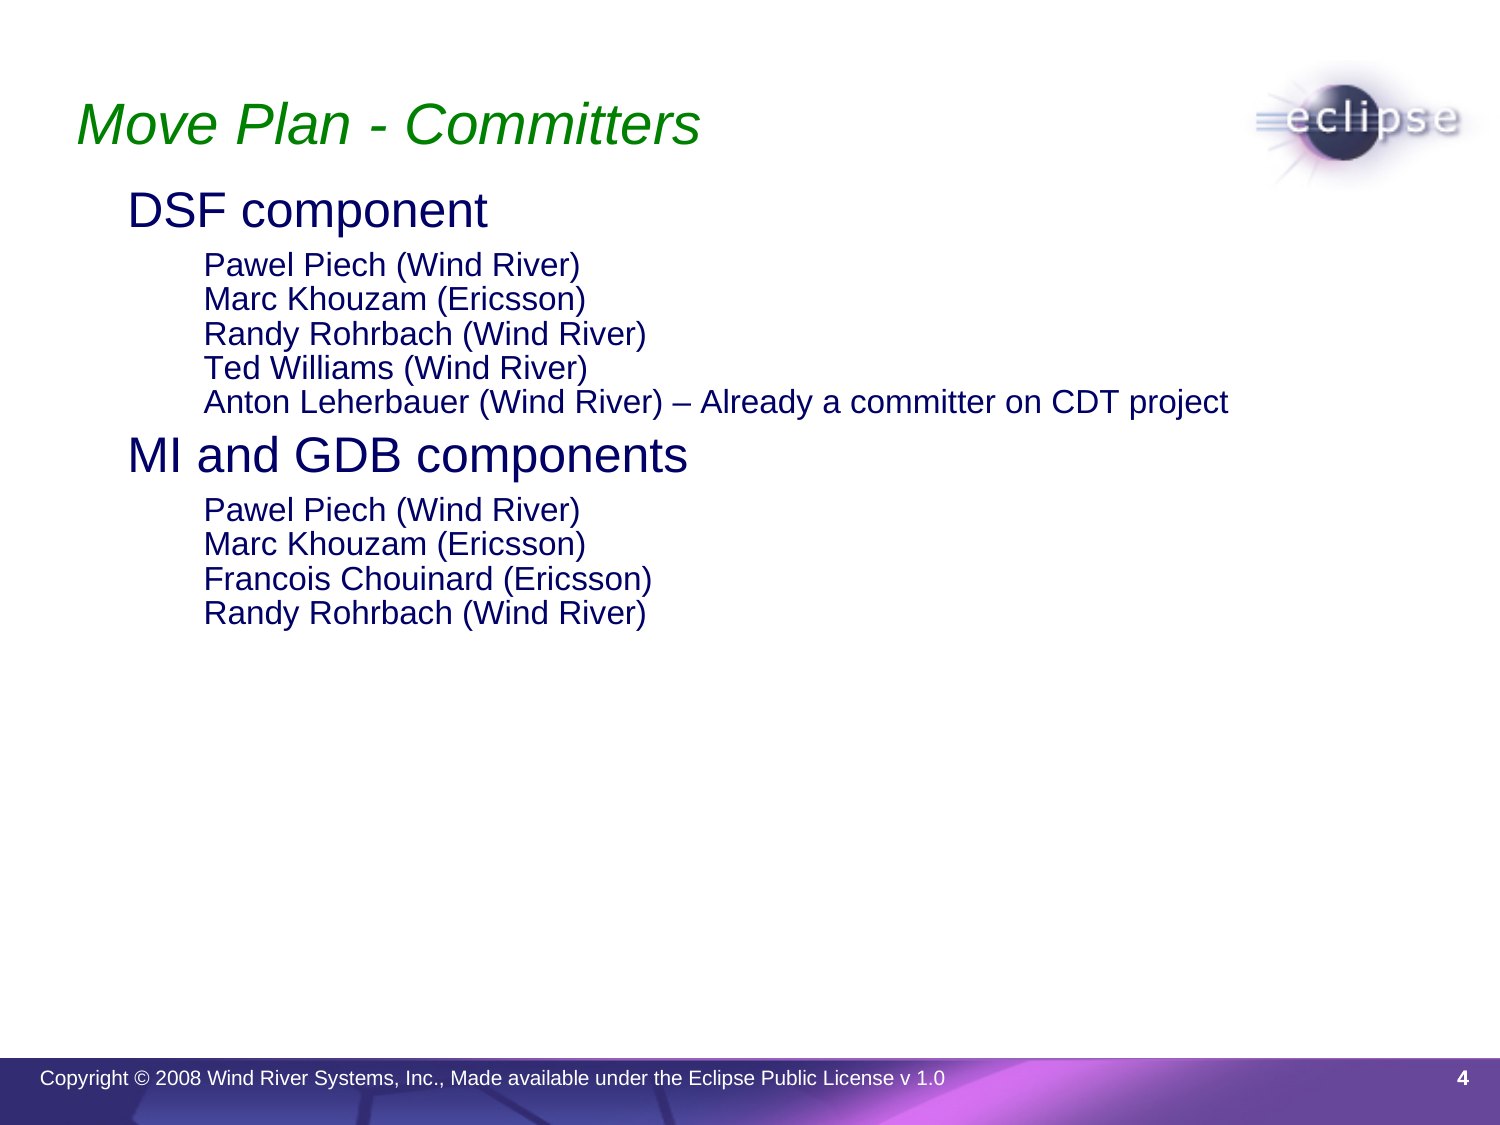

# Move Plan - Committers
DSF component
Pawel Piech (Wind River)
Marc Khouzam (Ericsson)
Randy Rohrbach (Wind River)
Ted Williams (Wind River)
Anton Leherbauer (Wind River) – Already a committer on CDT project
MI and GDB components
Pawel Piech (Wind River)
Marc Khouzam (Ericsson)
Francois Chouinard (Ericsson)
Randy Rohrbach (Wind River)
4